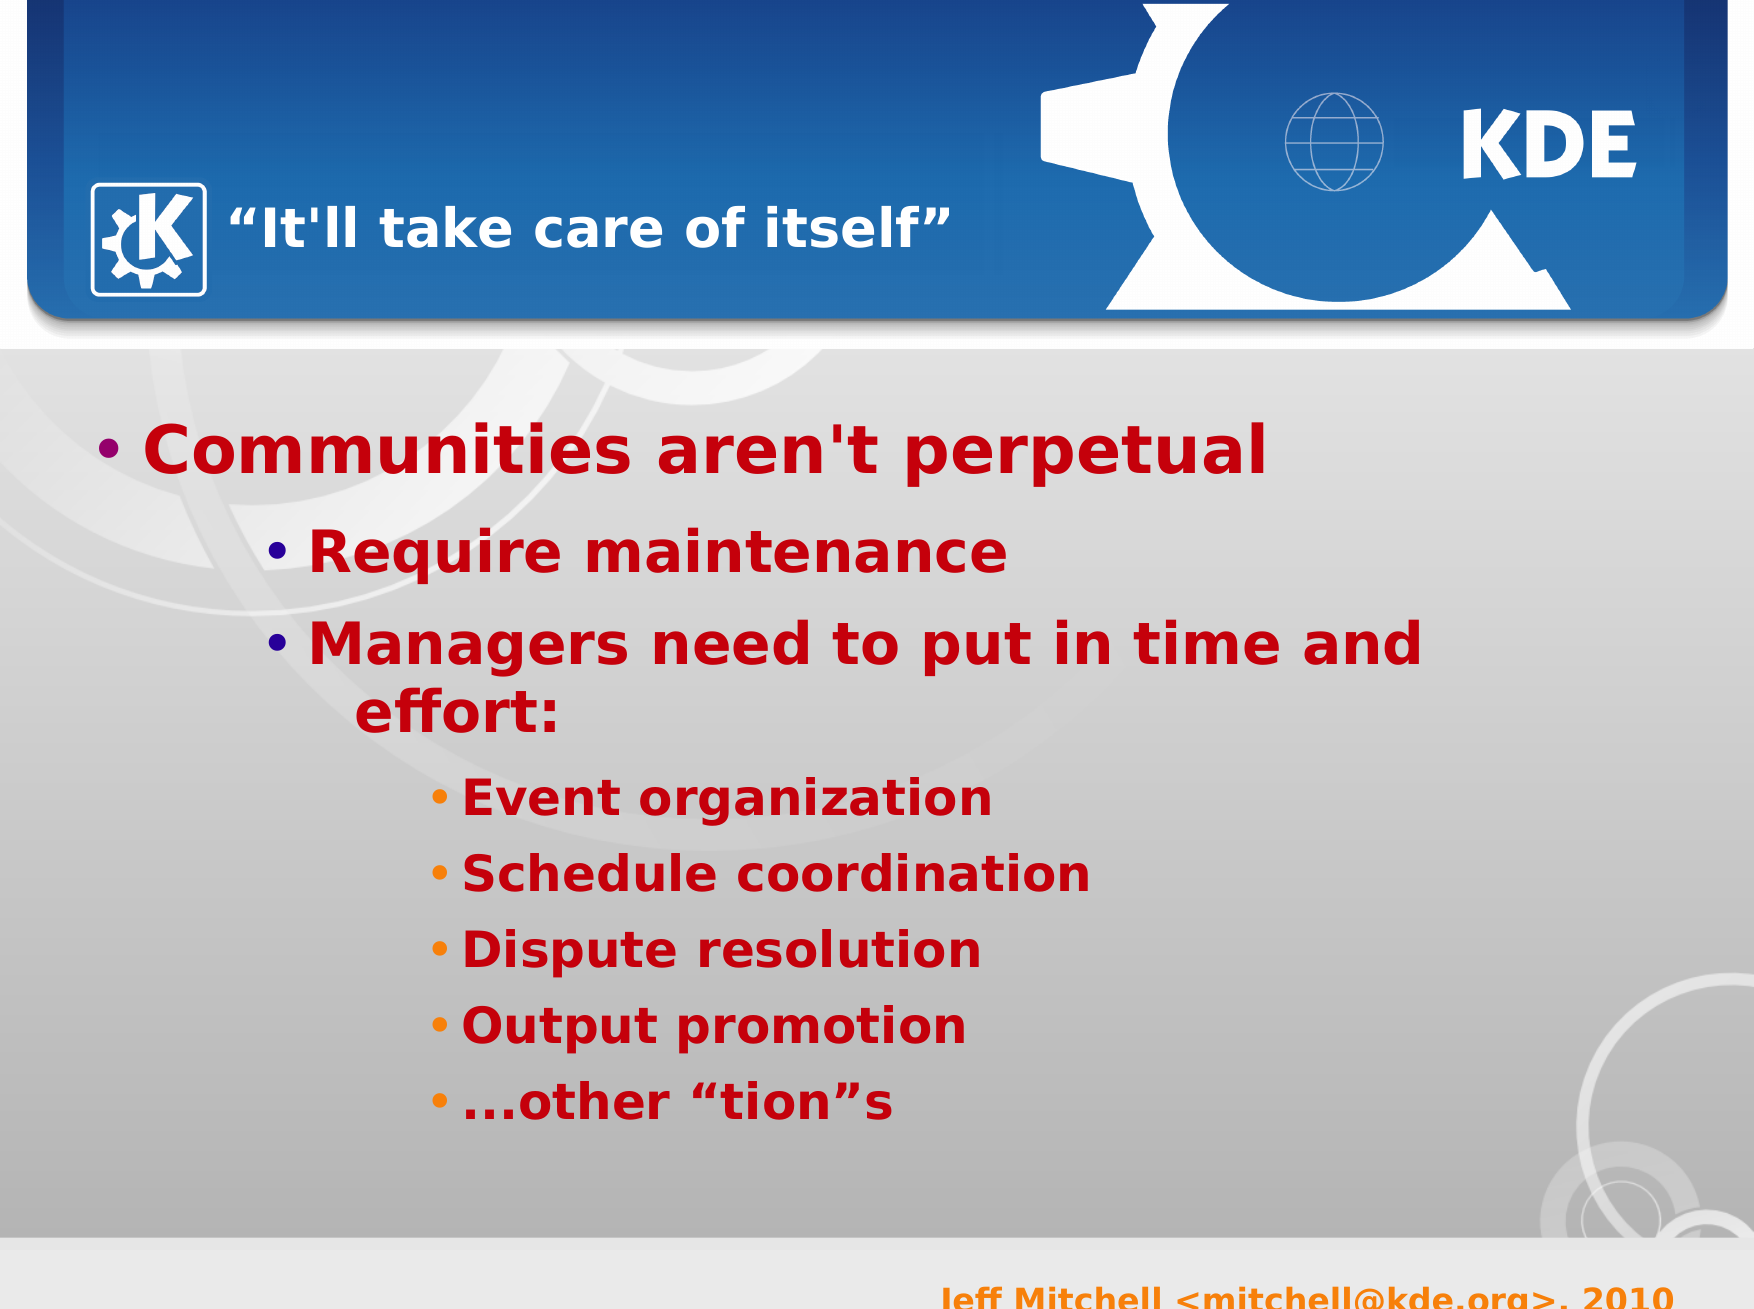

# “It'll take care of itself”
Communities aren't perpetual
Require maintenance
Managers need to put in time and effort:
Event organization
Schedule coordination
Dispute resolution
Output promotion
...other “tion”s